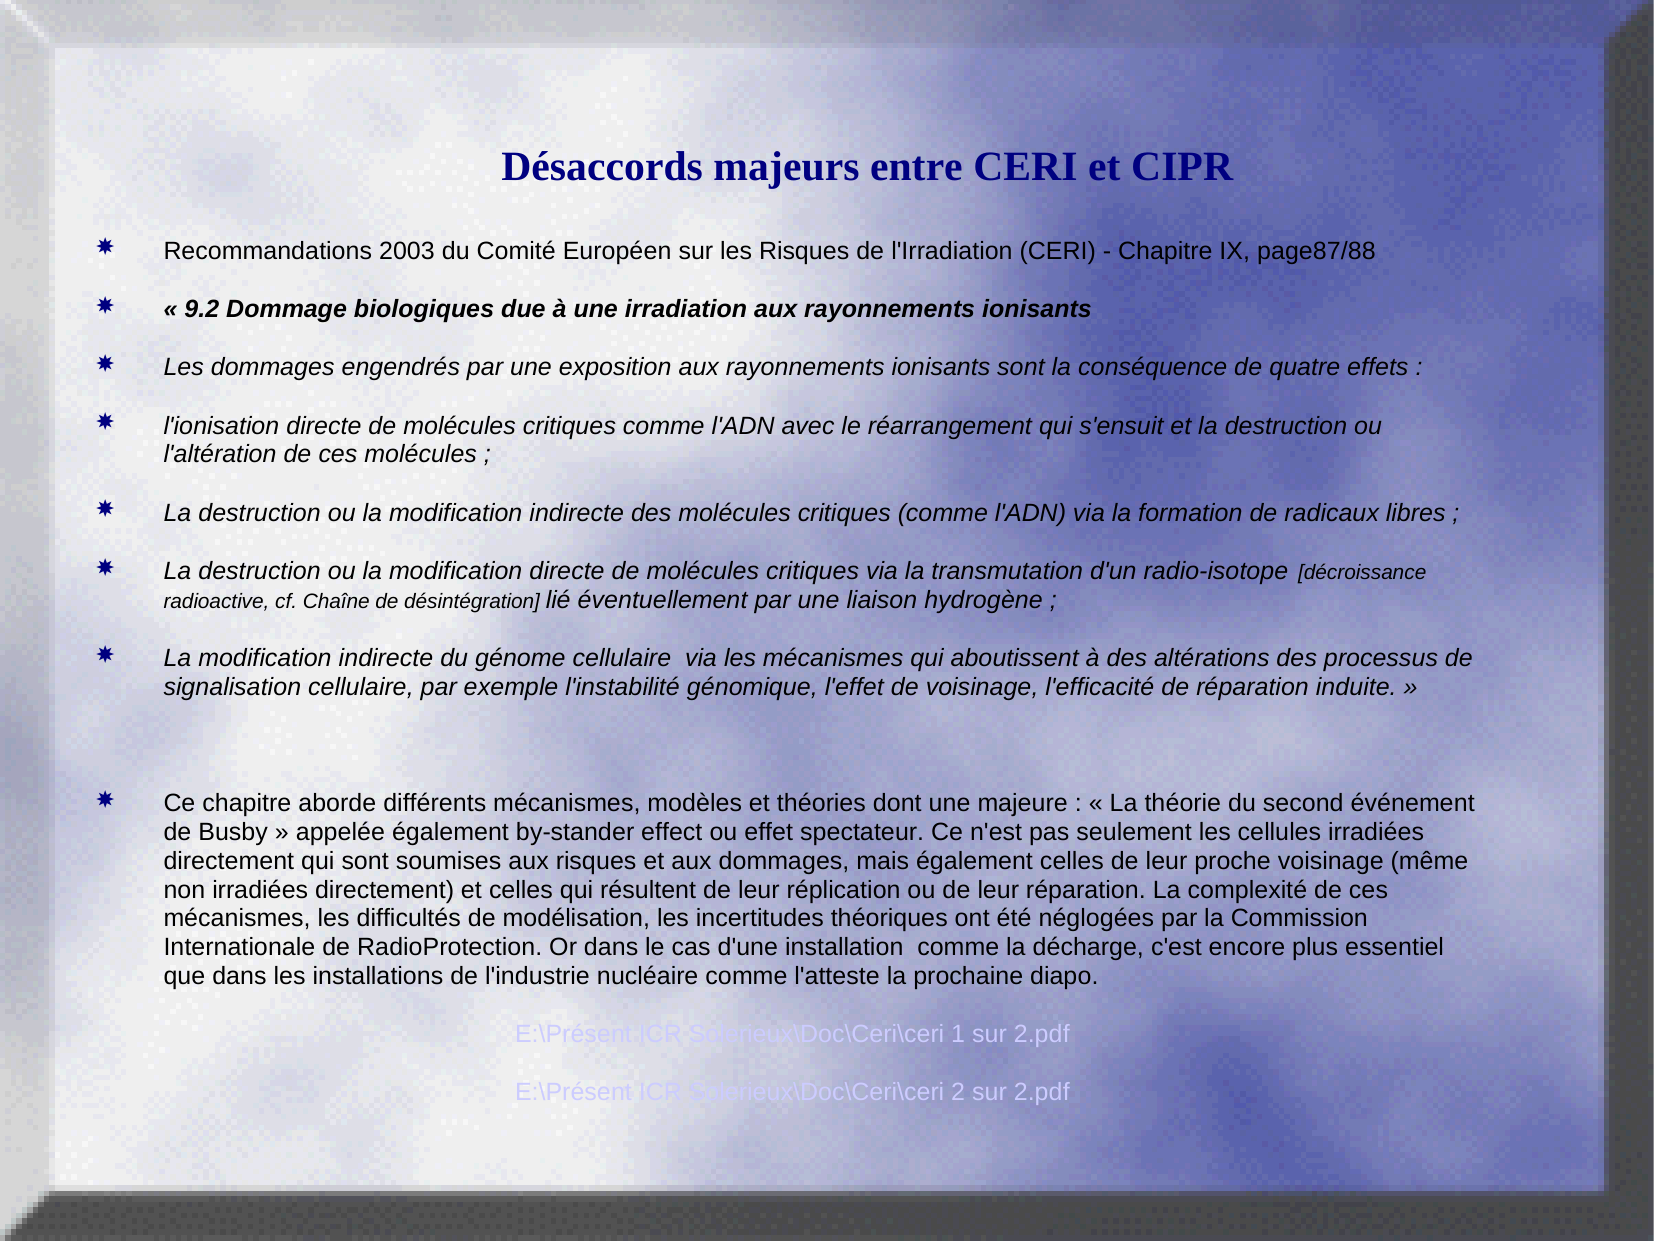

# Désaccords majeurs entre CERI et CIPR
Recommandations 2003 du Comité Européen sur les Risques de l'Irradiation (CERI) - Chapitre IX, page87/88
« 9.2 Dommage biologiques due à une irradiation aux rayonnements ionisants
Les dommages engendrés par une exposition aux rayonnements ionisants sont la conséquence de quatre effets :
l'ionisation directe de molécules critiques comme l'ADN avec le réarrangement qui s'ensuit et la destruction ou l'altération de ces molécules ;
La destruction ou la modification indirecte des molécules critiques (comme l'ADN) via la formation de radicaux libres ;
La destruction ou la modification directe de molécules critiques via la transmutation d'un radio-isotope [décroissance radioactive, cf. Chaîne de désintégration] lié éventuellement par une liaison hydrogène ;
La modification indirecte du génome cellulaire via les mécanismes qui aboutissent à des altérations des processus de signalisation cellulaire, par exemple l'instabilité génomique, l'effet de voisinage, l'efficacité de réparation induite. »
Ce chapitre aborde différents mécanismes, modèles et théories dont une majeure : « La théorie du second événement de Busby » appelée également by-stander effect ou effet spectateur. Ce n'est pas seulement les cellules irradiées directement qui sont soumises aux risques et aux dommages, mais également celles de leur proche voisinage (même non irradiées directement) et celles qui résultent de leur réplication ou de leur réparation. La complexité de ces mécanismes, les difficultés de modélisation, les incertitudes théoriques ont été néglogées par la Commission Internationale de RadioProtection. Or dans le cas d'une installation comme la décharge, c'est encore plus essentiel que dans les installations de l'industrie nucléaire comme l'atteste la prochaine diapo.
E:\Présent ICR Solerieux\Doc\Ceri\ceri 1 sur 2.pdf
E:\Présent ICR Solerieux\Doc\Ceri\ceri 2 sur 2.pdf